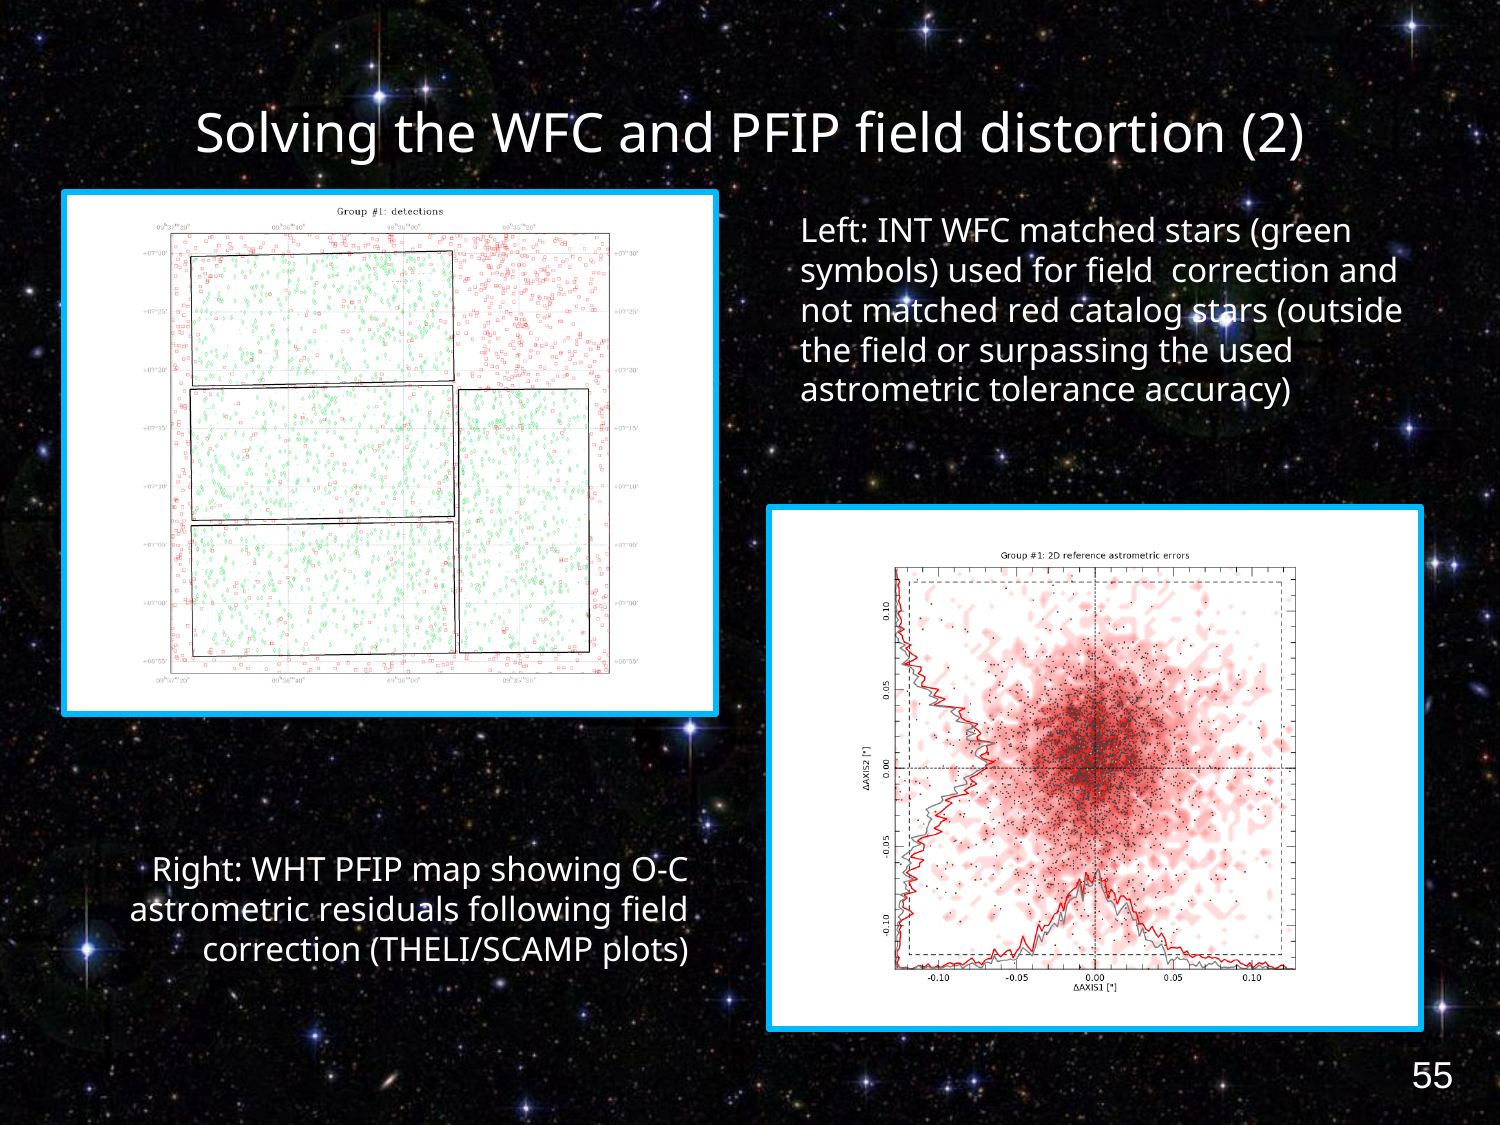

Solving the WFC and PFIP field distortion (2)
Left: INT WFC matched stars (green symbols) used for field correction and not matched red catalog stars (outside the field or surpassing the used astrometric tolerance accuracy)
Right: WHT PFIP map showing O-C astrometric residuals following field correction (THELI/SCAMP plots)
55